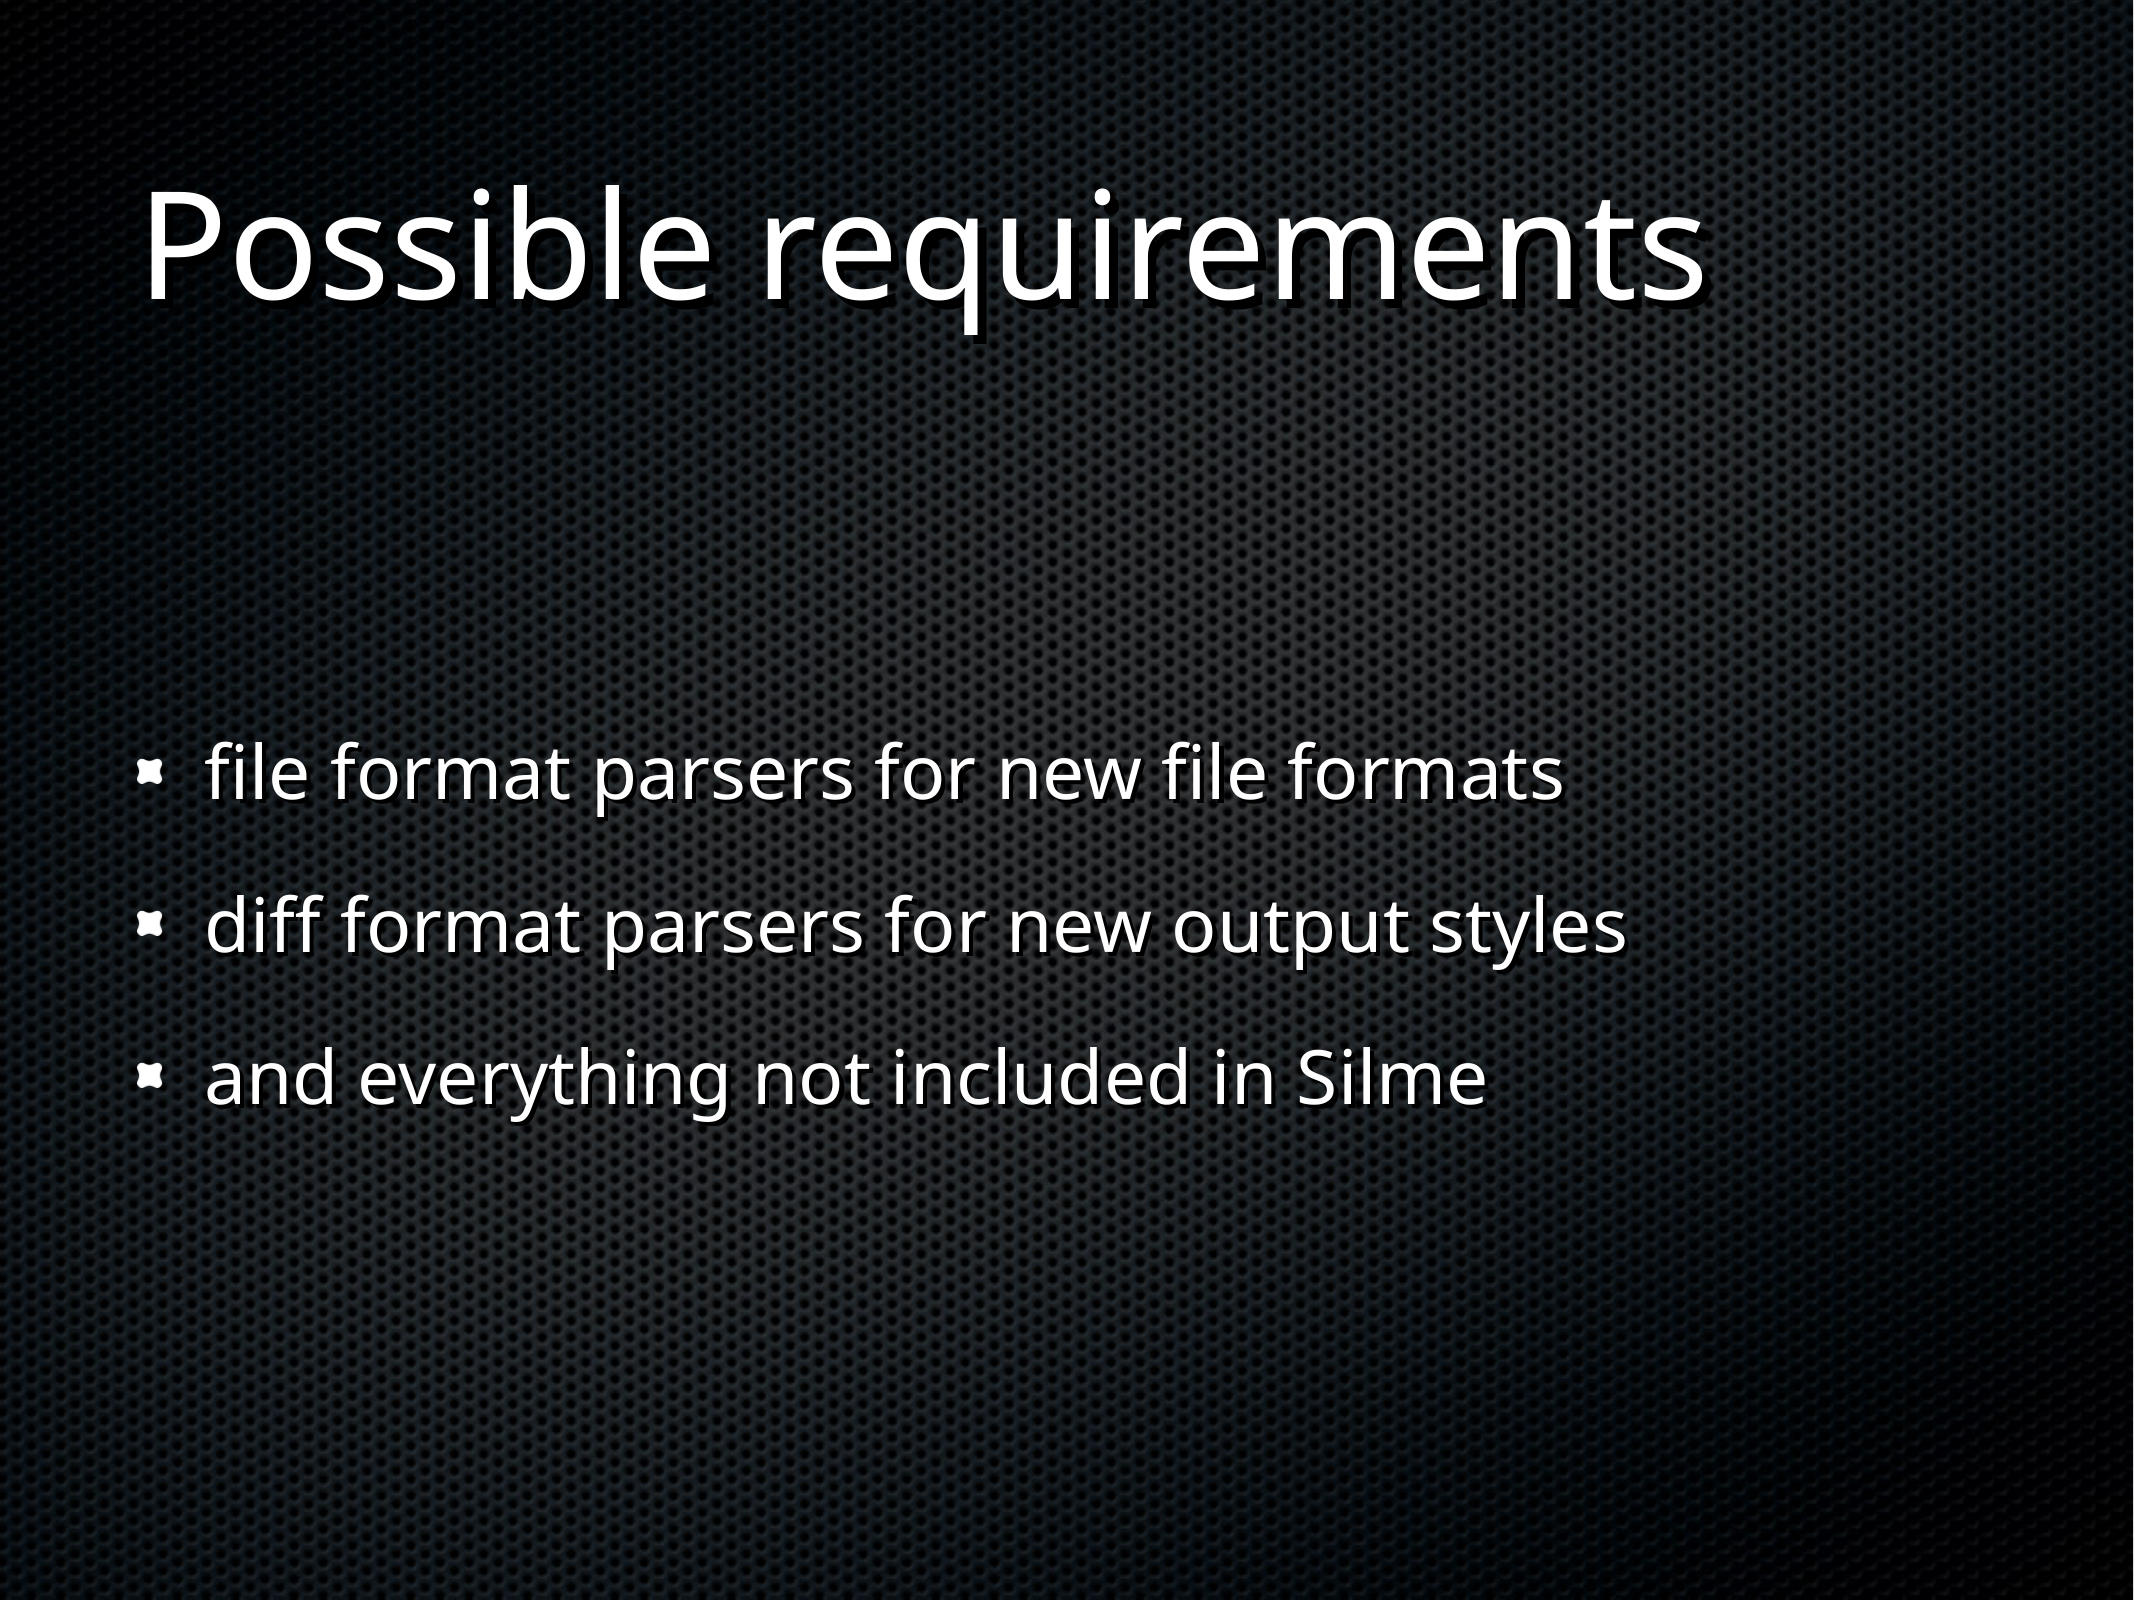

# Possible requirements
file format parsers for new file formats
diff format parsers for new output styles
and everything not included in Silme